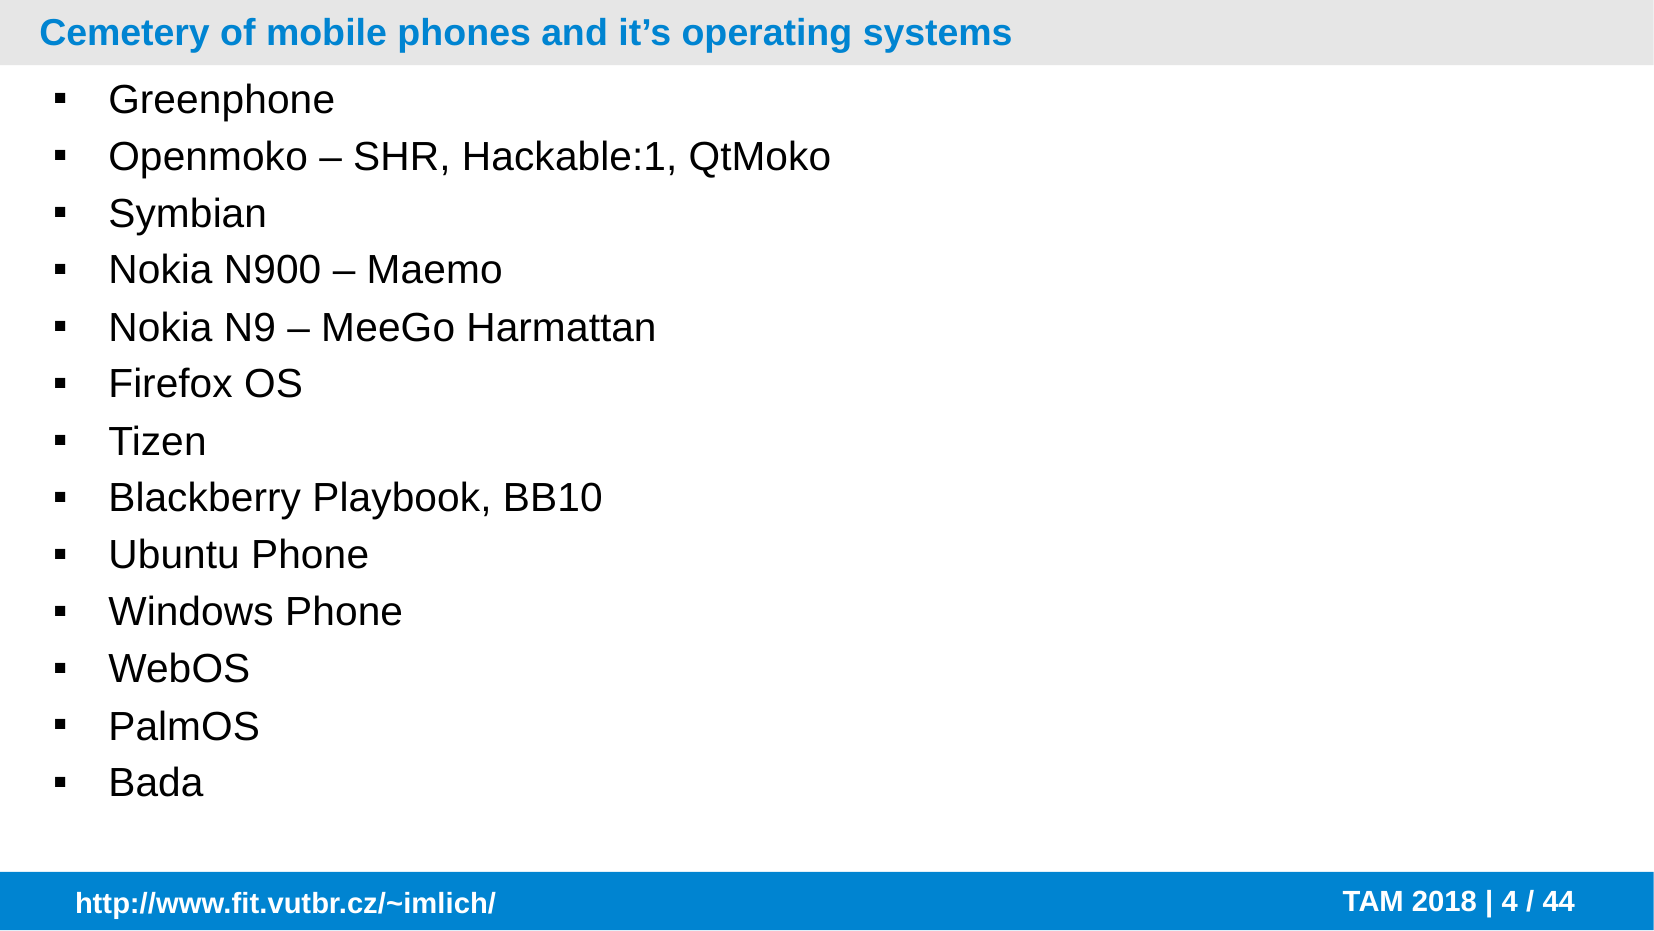

# Cemetery of mobile phones and it’s operating systems
Greenphone
Openmoko – SHR, Hackable:1, QtMoko
Symbian
Nokia N900 – Maemo
Nokia N9 – MeeGo Harmattan
Firefox OS
Tizen
Blackberry Playbook, BB10
Ubuntu Phone
Windows Phone
WebOS
PalmOS
Bada